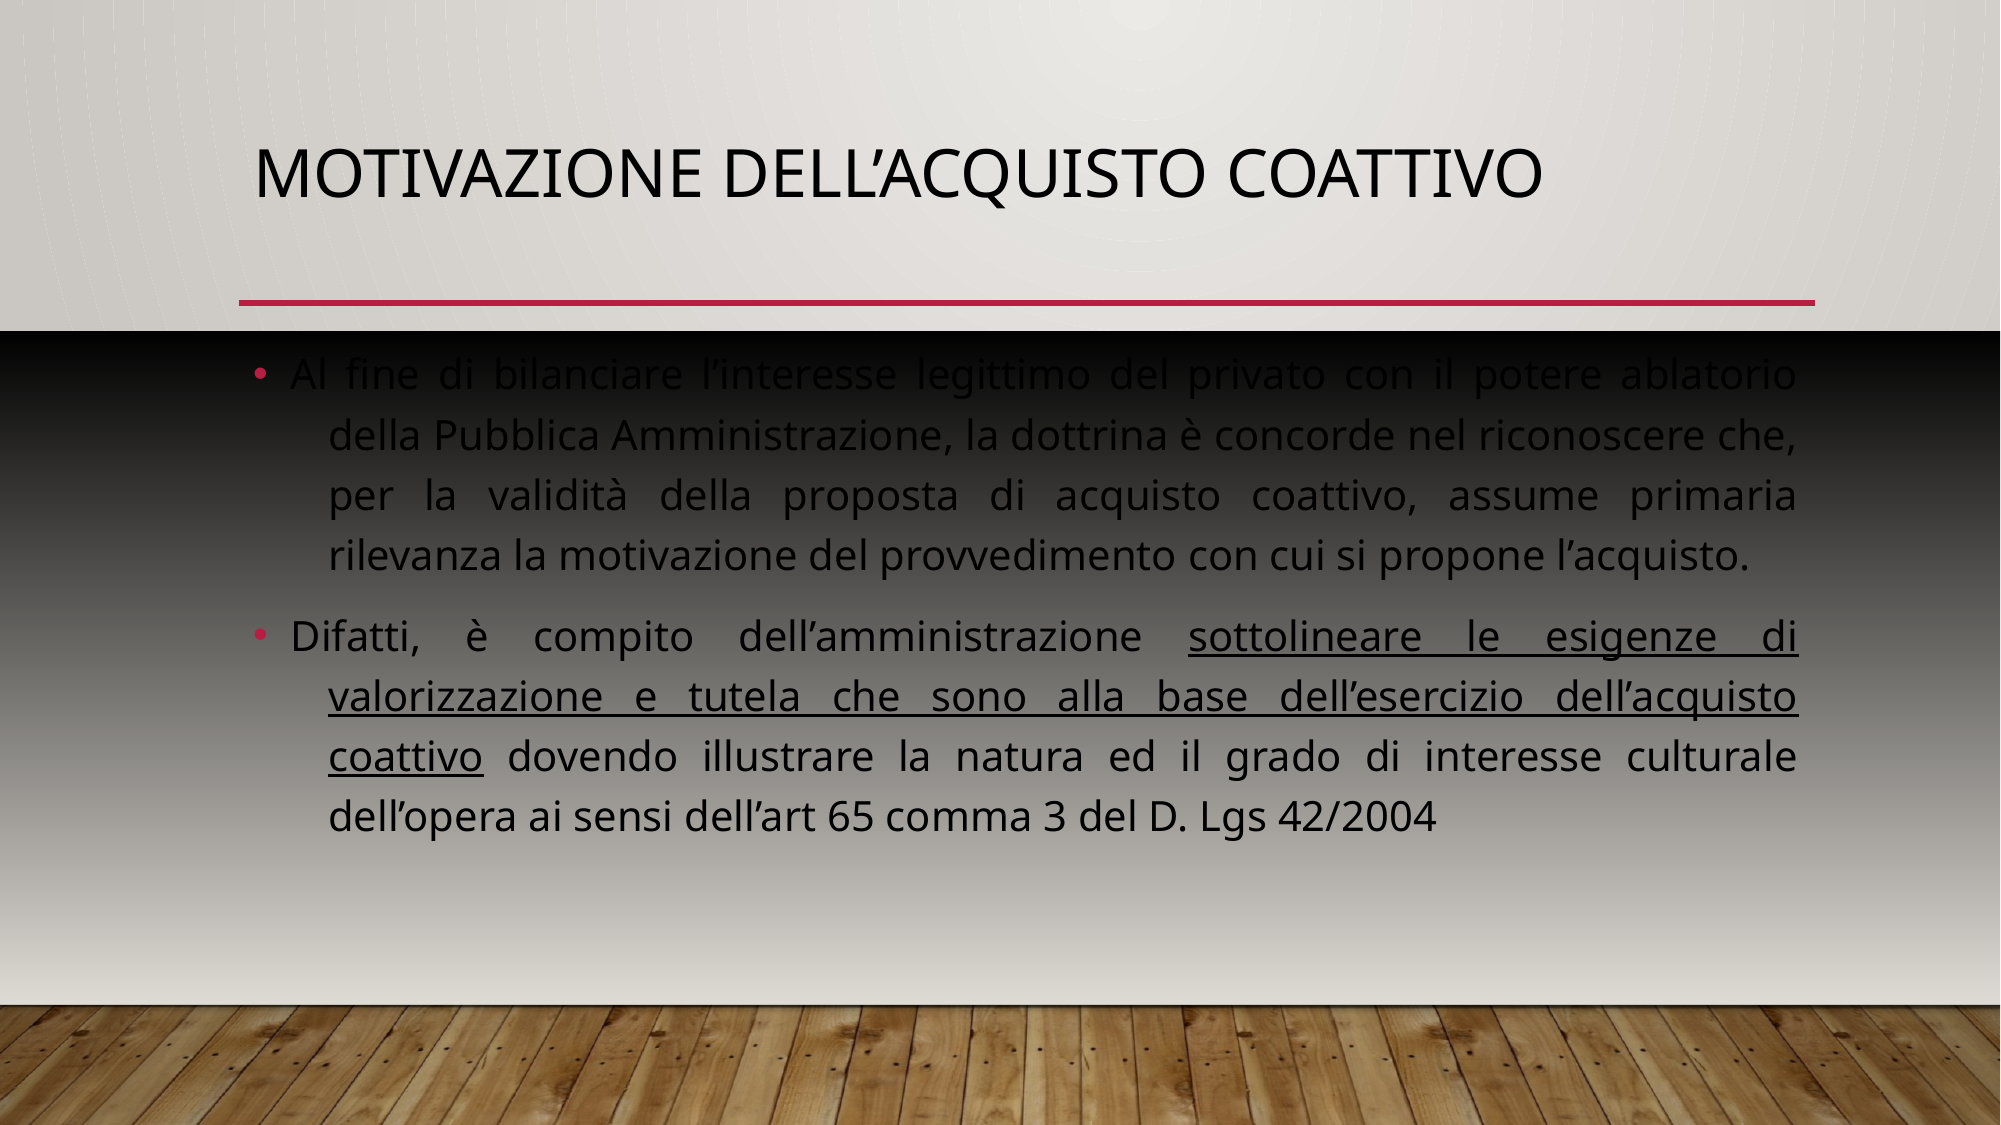

# Motivazione dell’acquisto coattivo
Al fine di bilanciare l’interesse legittimo del privato con il potere ablatorio della Pubblica Amministrazione, la dottrina è concorde nel riconoscere che, per la validità della proposta di acquisto coattivo, assume primaria rilevanza la motivazione del provvedimento con cui si propone l’acquisto.
Difatti, è compito dell’amministrazione sottolineare le esigenze di valorizzazione e tutela che sono alla base dell’esercizio dell’acquisto coattivo dovendo illustrare la natura ed il grado di interesse culturale dell’opera ai sensi dell’art 65 comma 3 del D. Lgs 42/2004